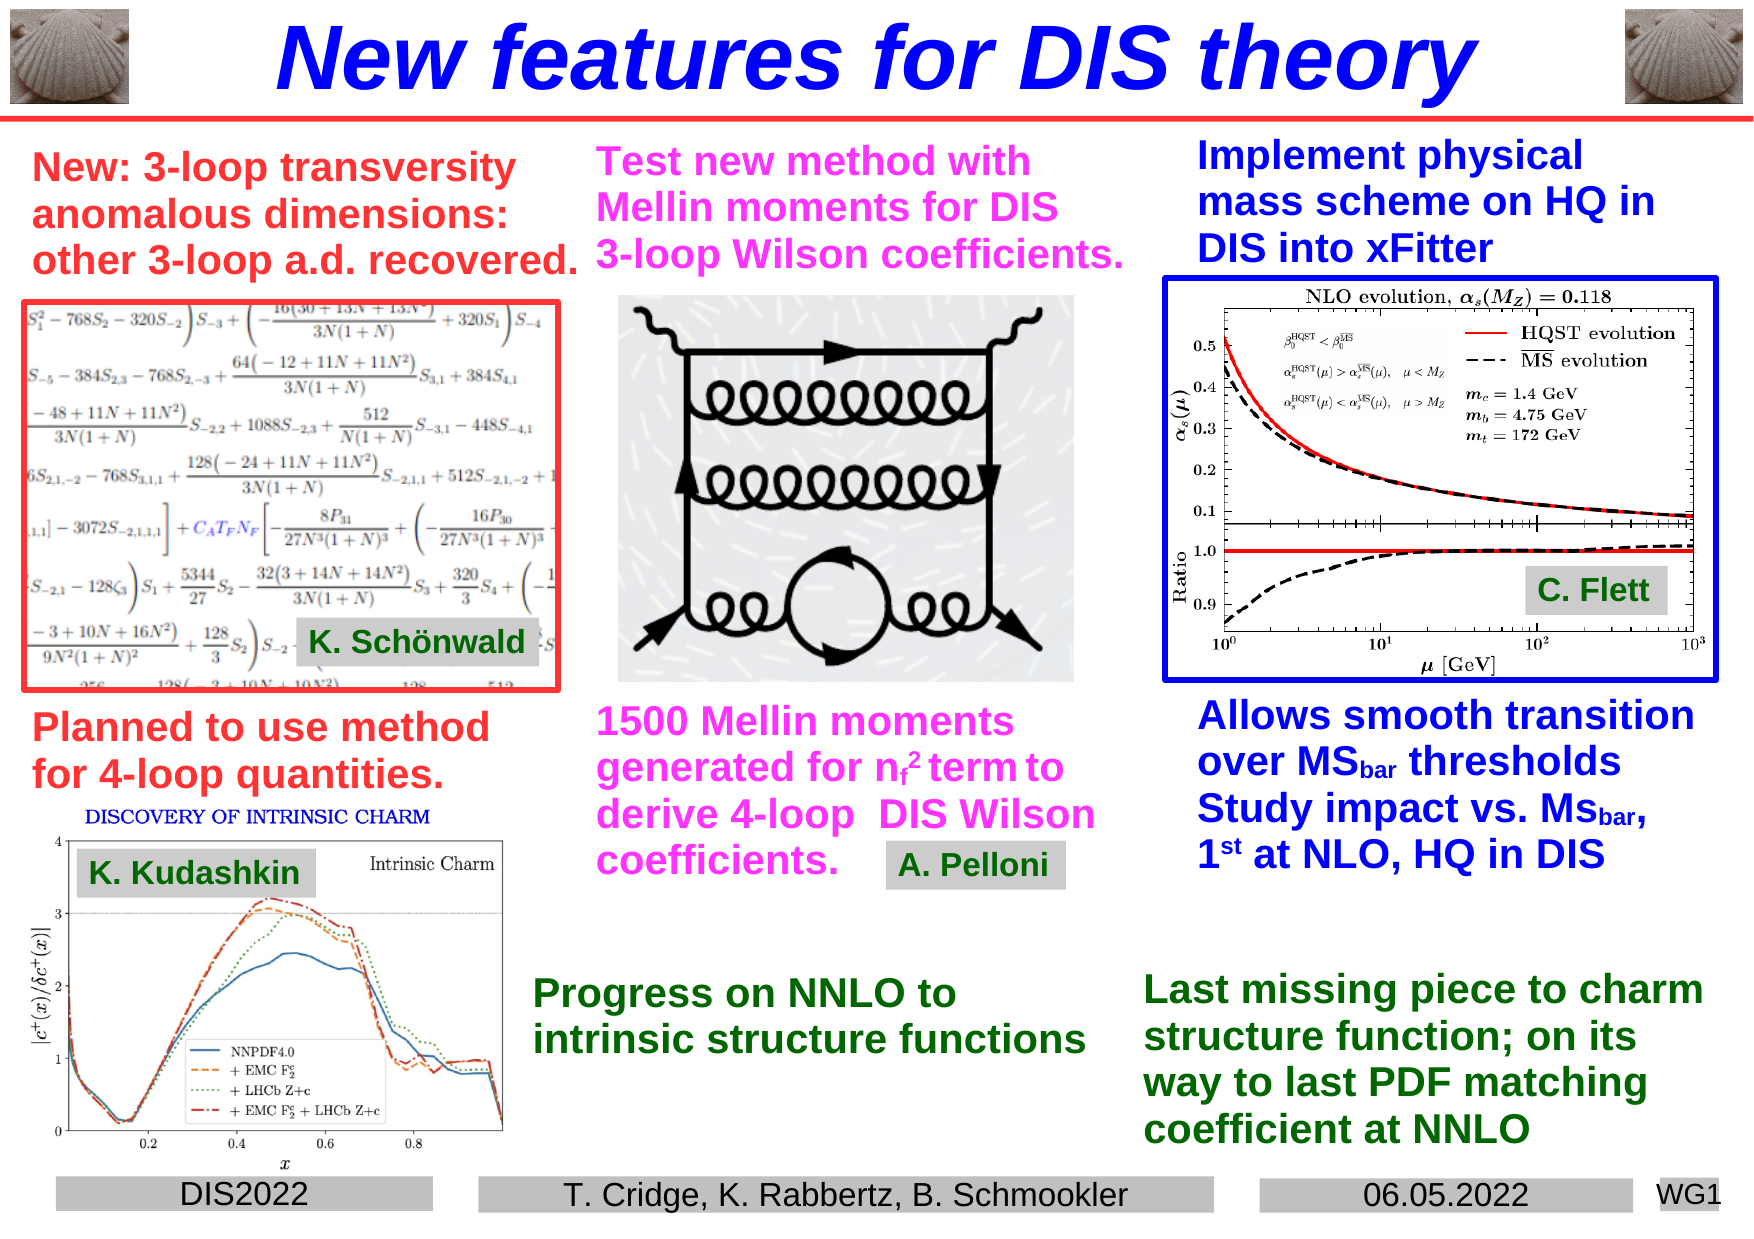

# New features for DIS theory
Implement physical mass scheme on HQ in DIS into xFitter
C. Flett
Allows smooth transition over MSbar thresholds
Study impact vs. Msbar,
1st at NLO, HQ in DIS
Test new method with Mellin moments for DIS 3-loop Wilson coefficients.
1500 Mellin moments generated for nf2 term to derive 4-loop DIS Wilson coefficients.
A. Pelloni
New: 3-loop transversity
anomalous dimensions:
other 3-loop a.d. recovered.
K. Schönwald
Planned to use method
for 4-loop quantities.
K. Kudashkin
Last missing piece to charm structure function; on its way to last PDF matching coefficient at NNLO
Progress on NNLO to
intrinsic structure functions